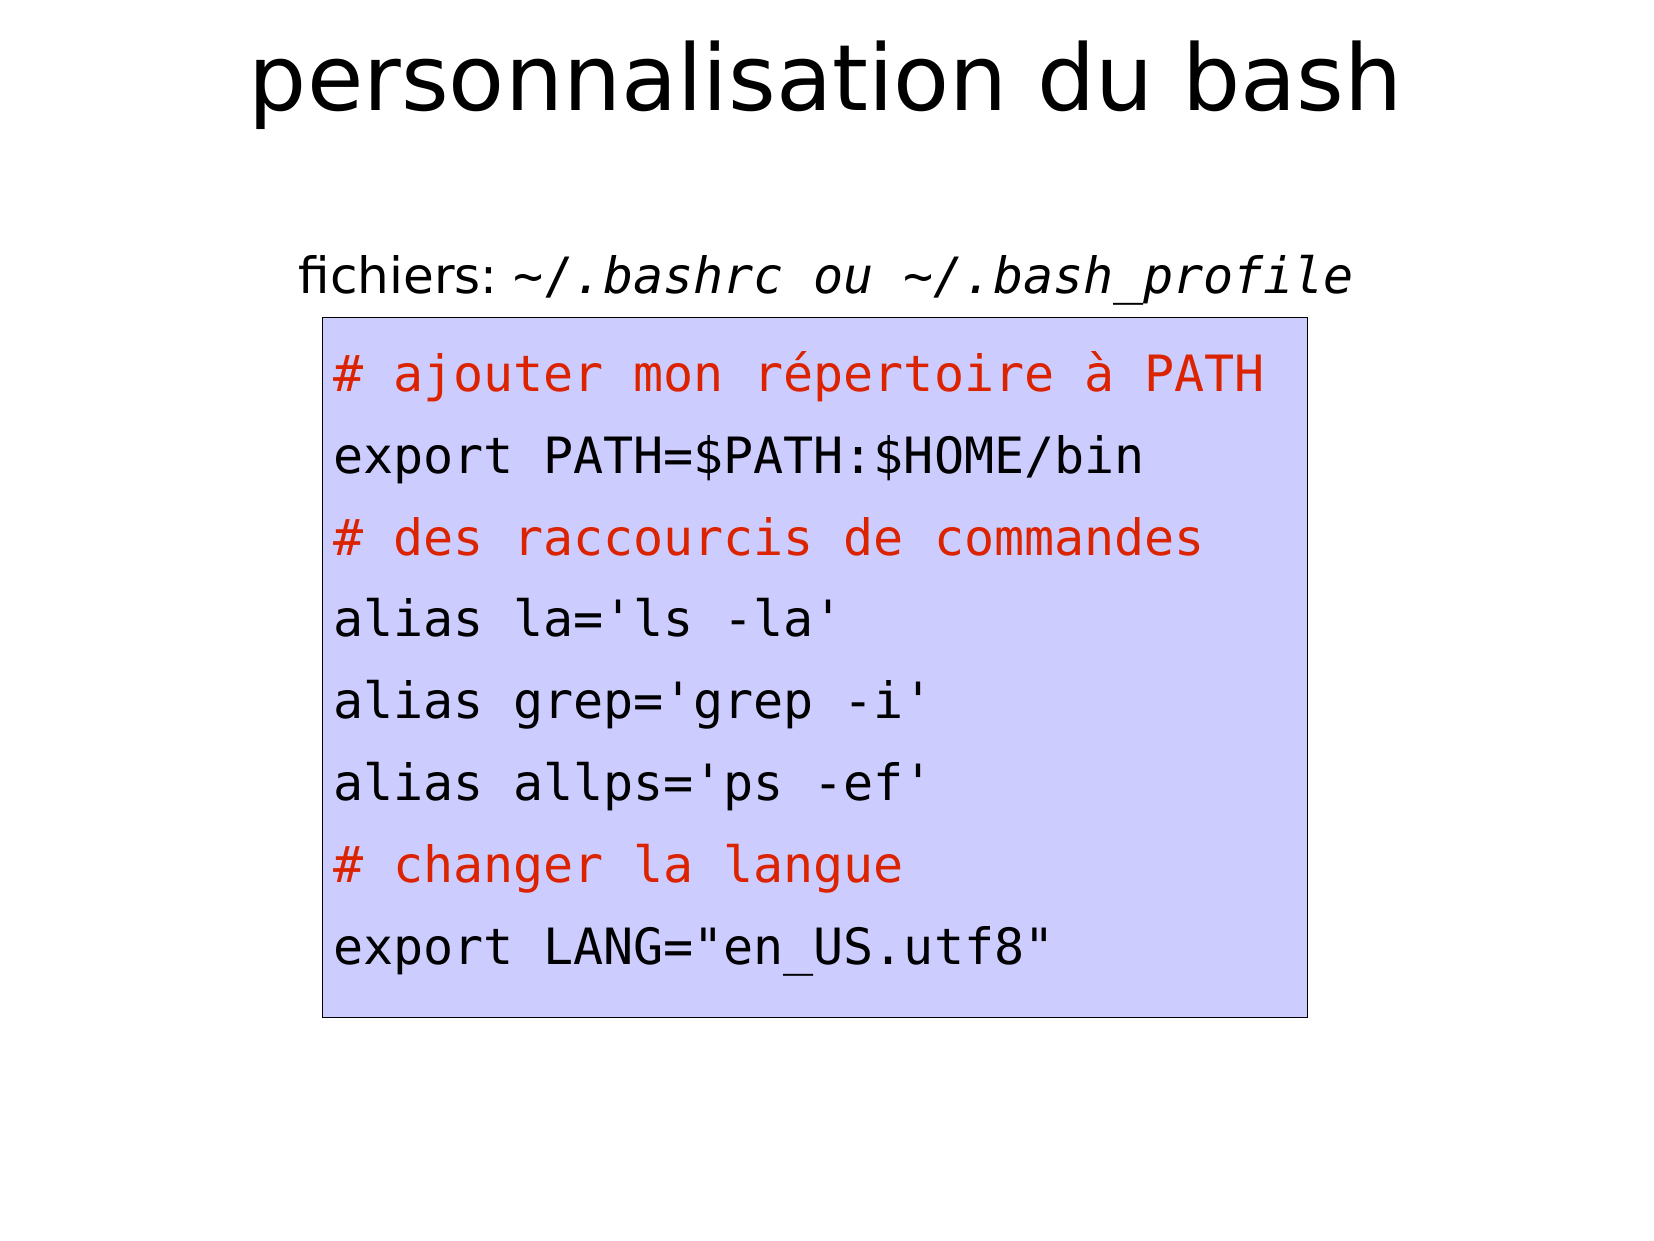

# personnalisation du bash
fichiers: ~/.bashrc ou ~/.bash_profile
# ajouter mon répertoire à PATH
export PATH=$PATH:$HOME/bin
# des raccourcis de commandes
alias la='ls -la'
alias grep='grep -i'
alias allps='ps -ef'
# changer la langue
export LANG="en_US.utf8"